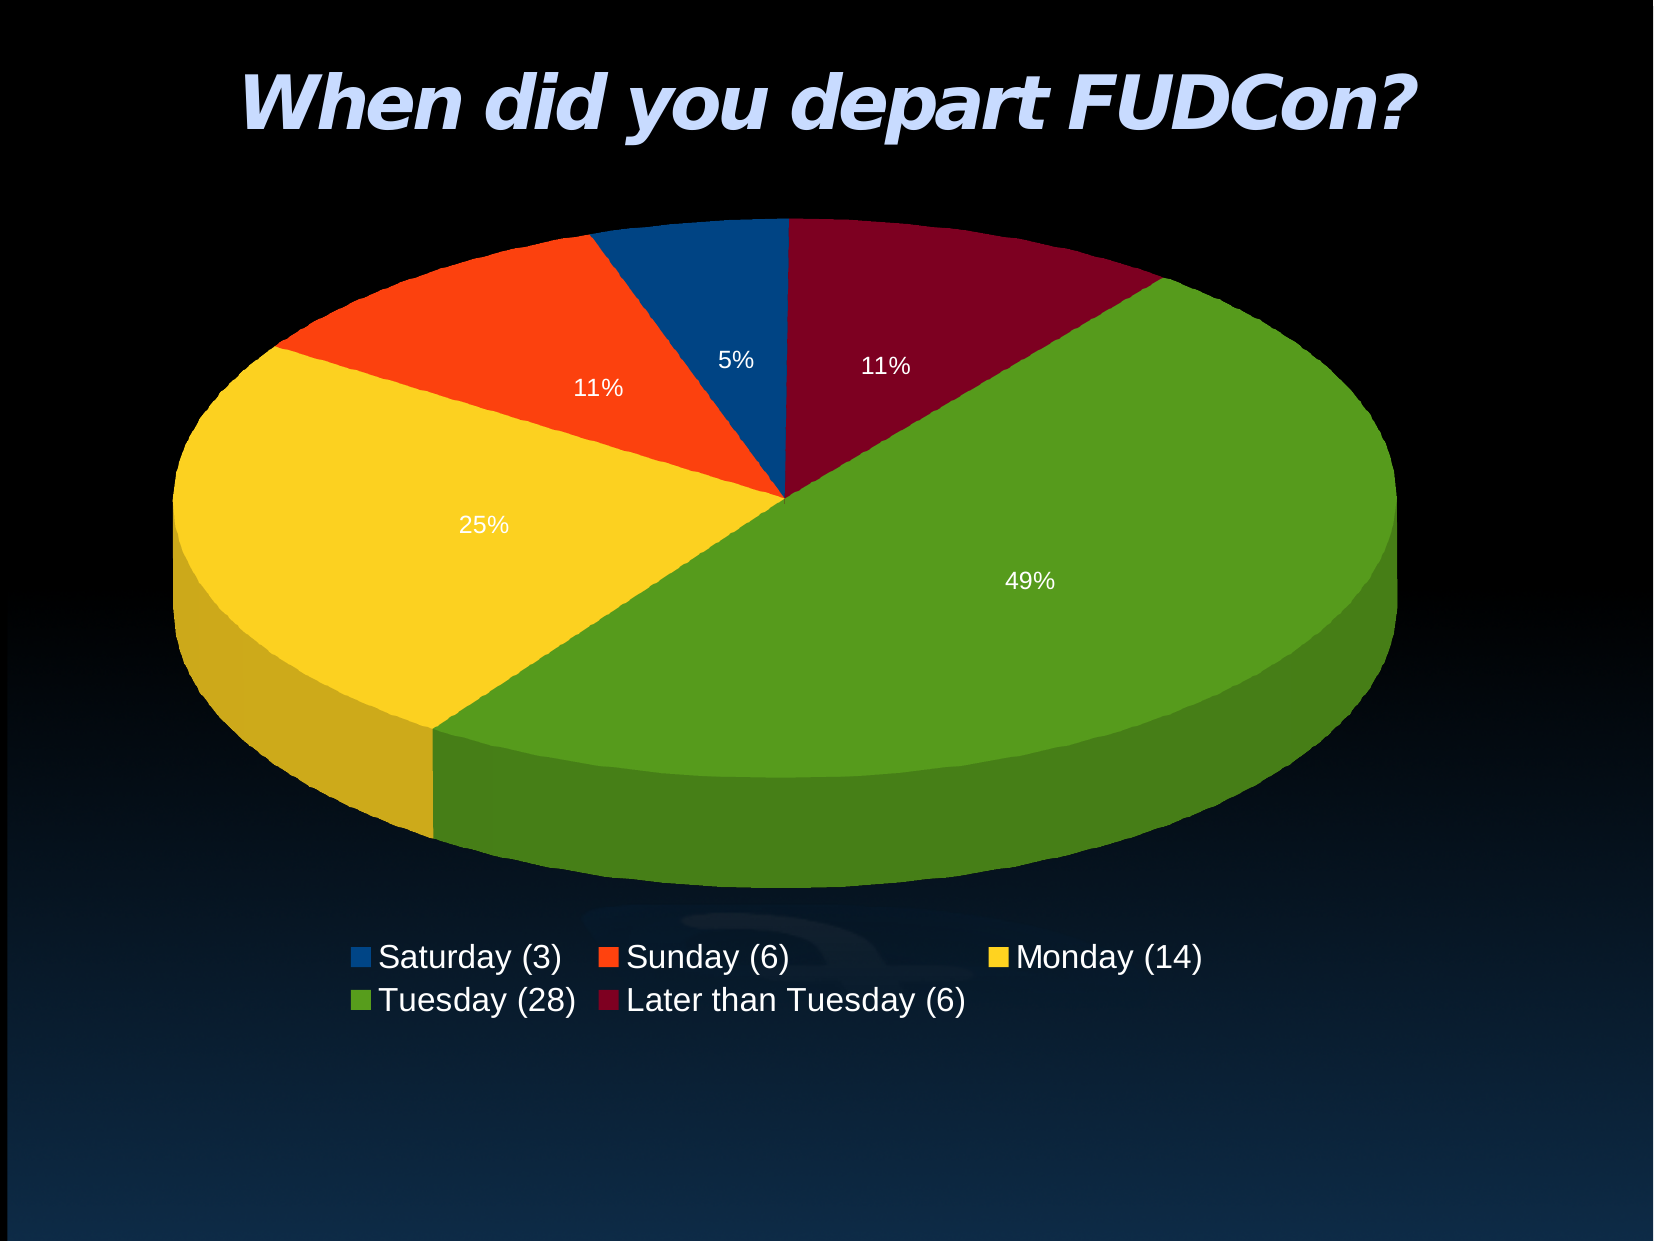

# When did you depart FUDCon?
[unsupported chart]